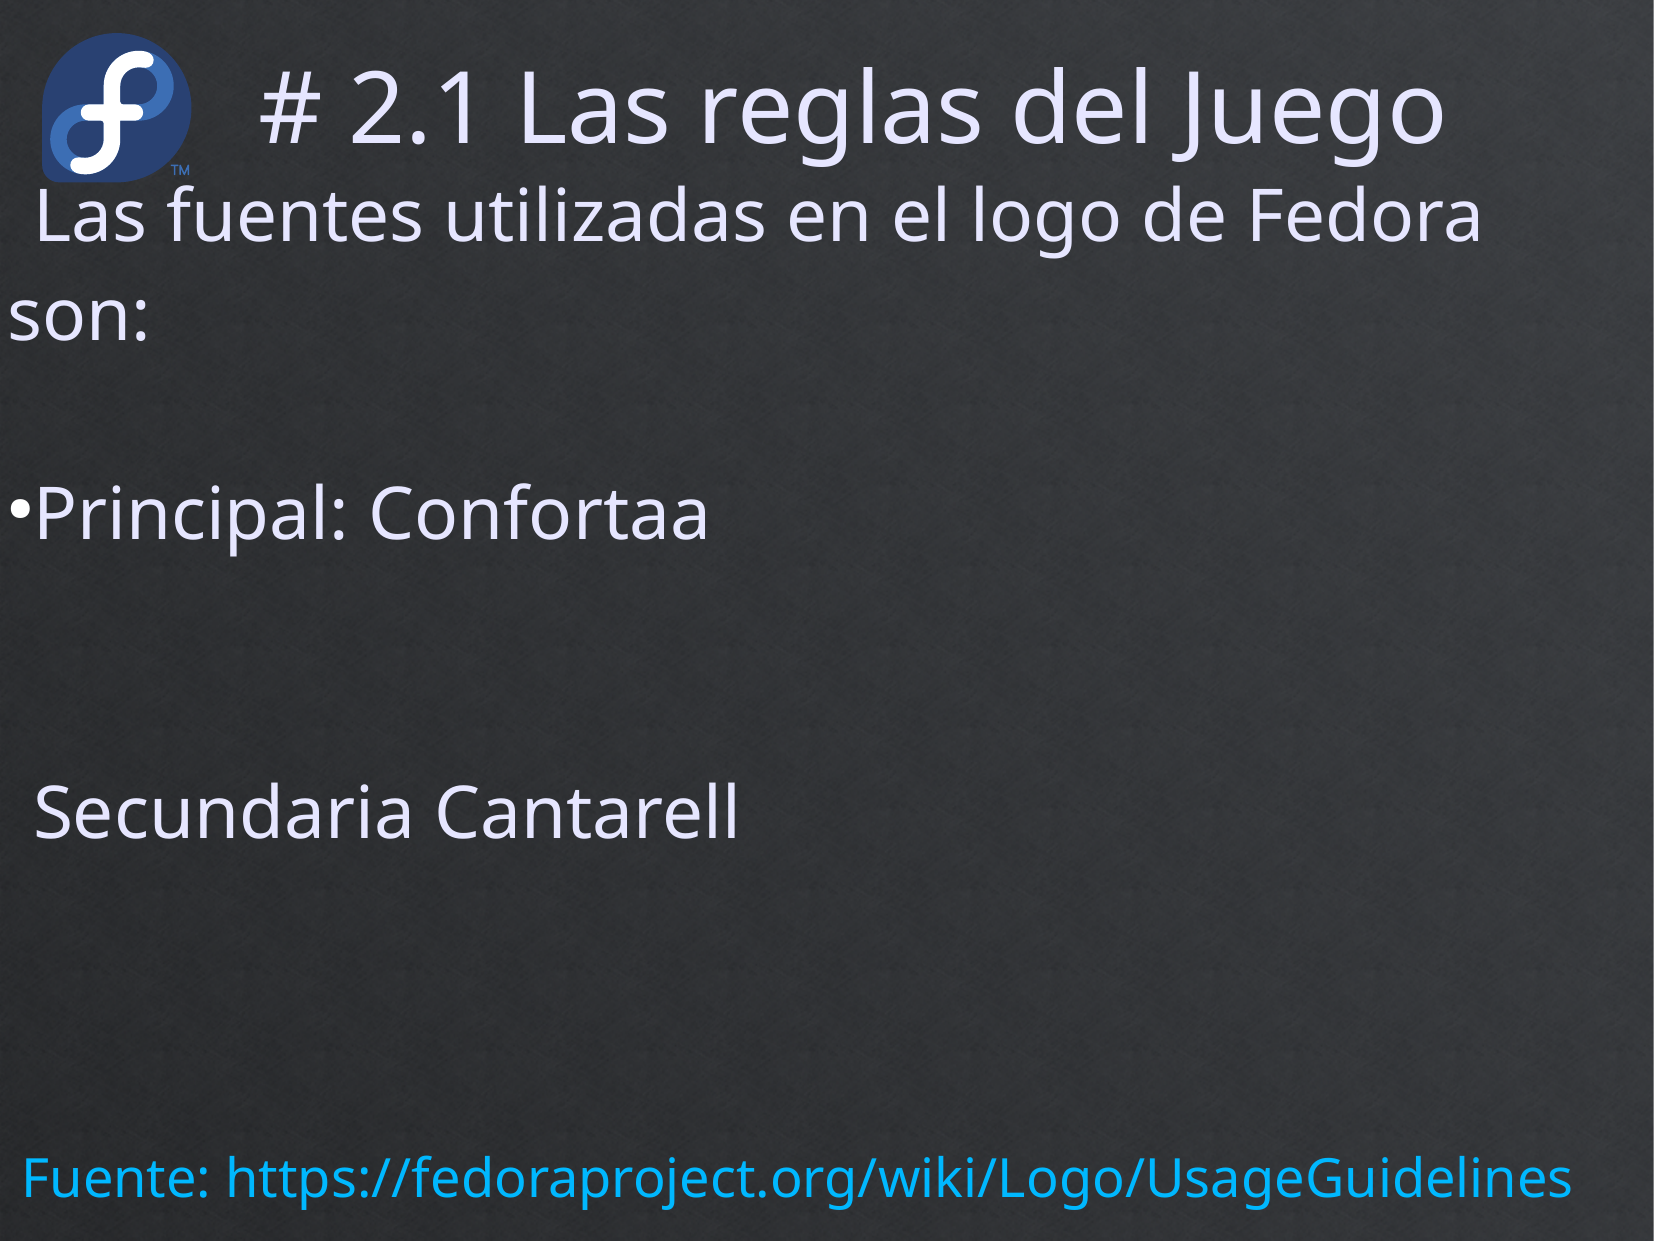

# # 2.1 Las reglas del Juego
Las fuentes utilizadas en el logo de Fedora son:
Principal: Confortaa
Secundaria Cantarell
Fuente: https://fedoraproject.org/wiki/Logo/UsageGuidelines